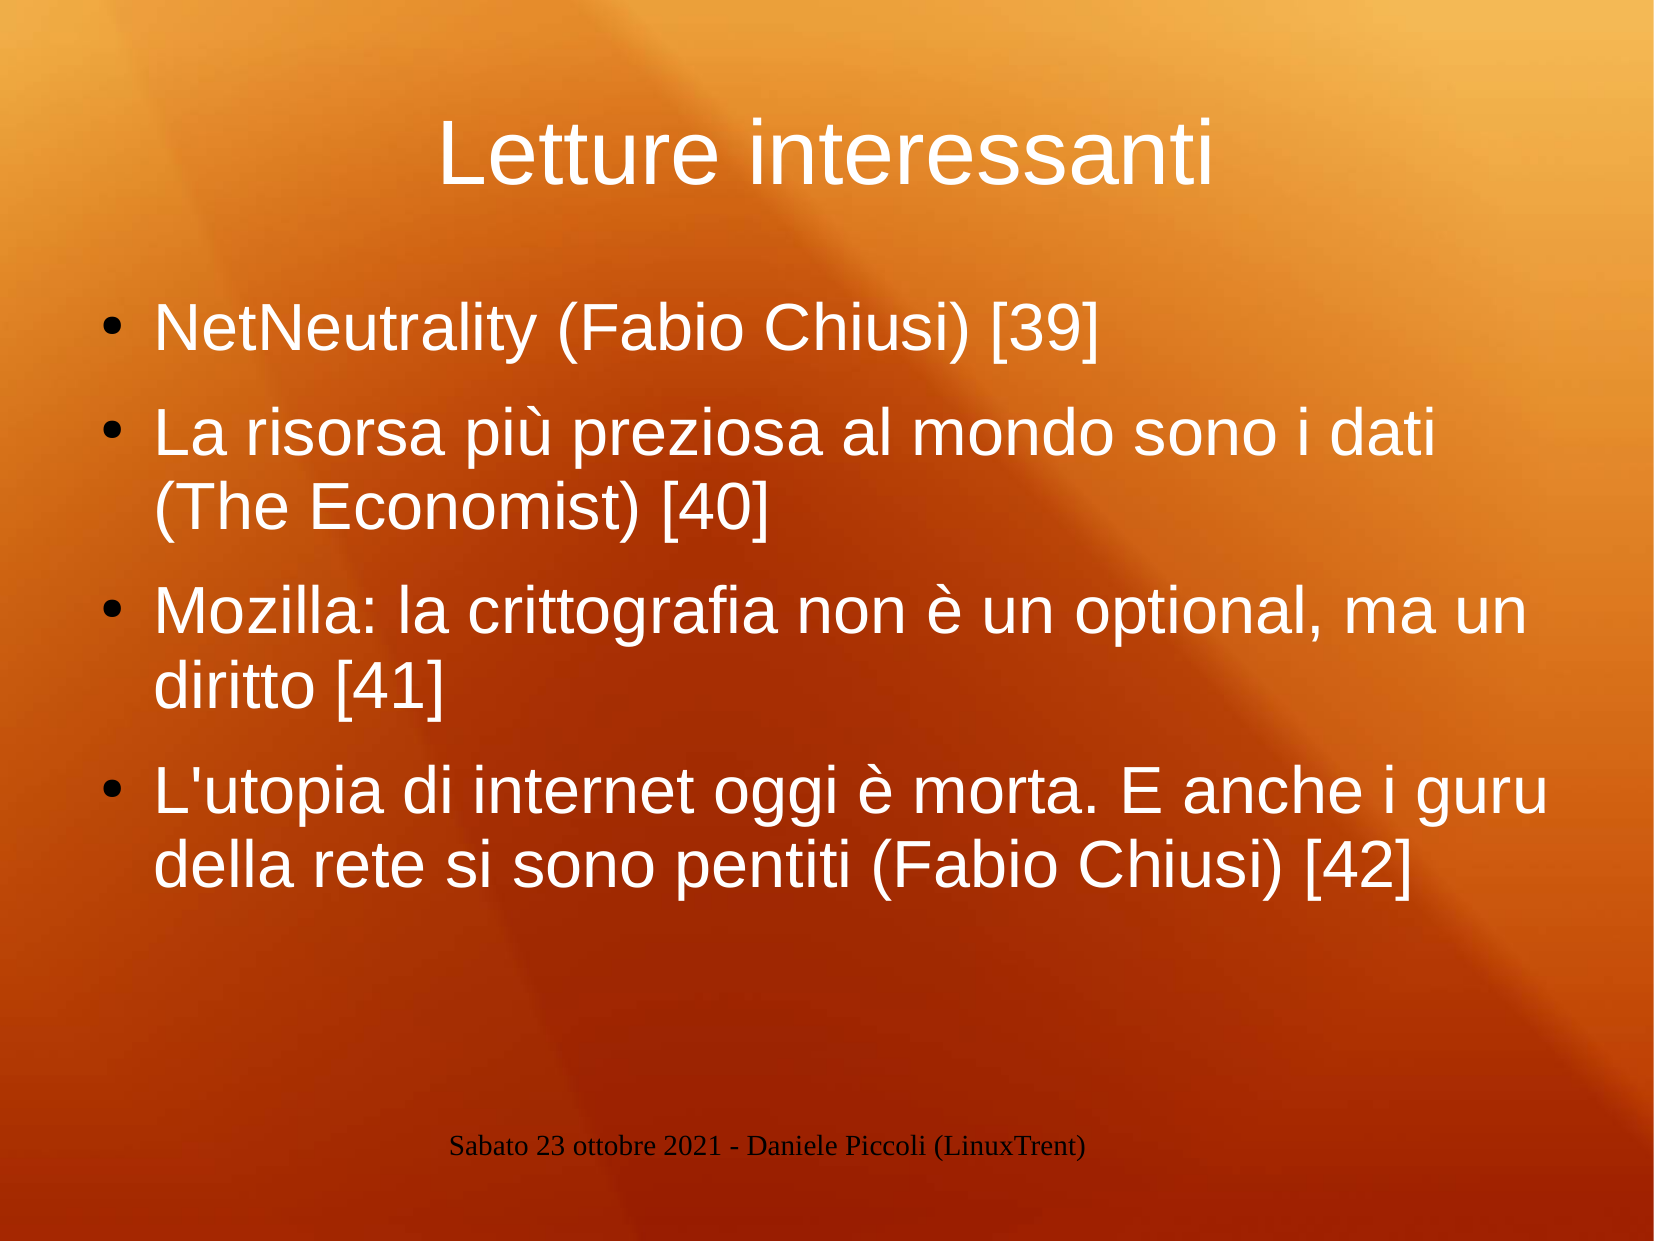

# Letture interessanti
NetNeutrality (Fabio Chiusi) [39]
La risorsa più preziosa al mondo sono i dati (The Economist) [40]
Mozilla: la crittografia non è un optional, ma un diritto [41]
L'utopia di internet oggi è morta. E anche i guru della rete si sono pentiti (Fabio Chiusi) [42]
Sabato 23 ottobre 2021 - Daniele Piccoli (LinuxTrent)